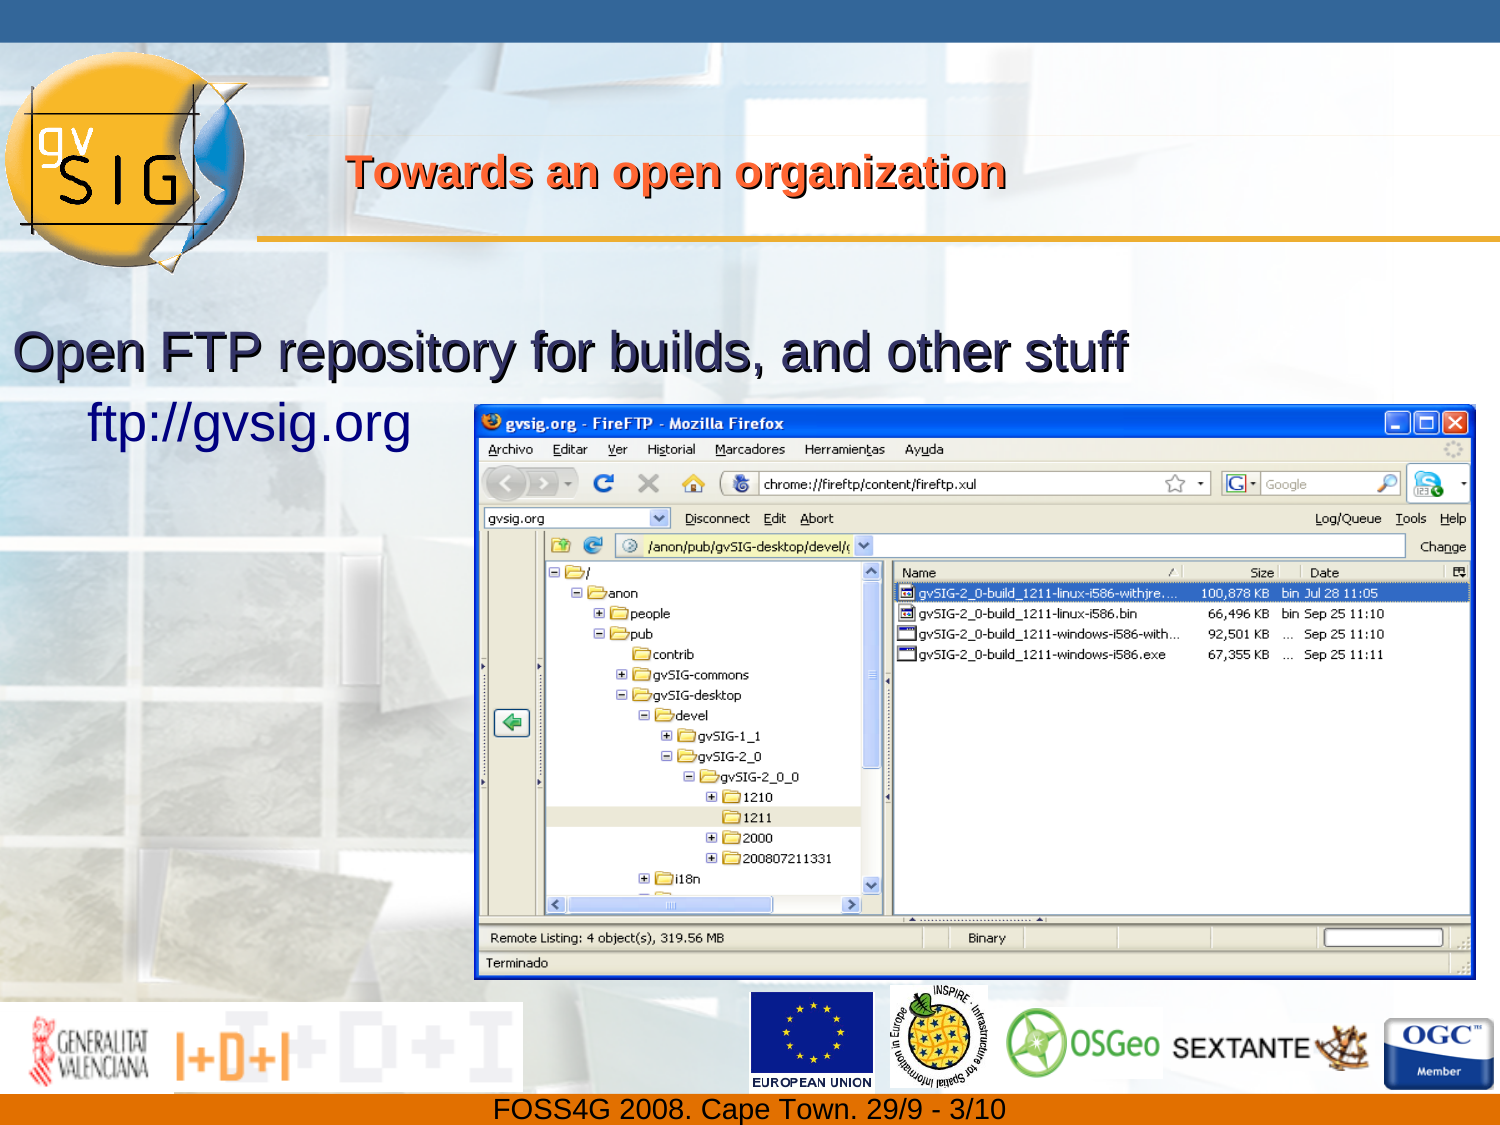

Towards an open organization
# Open FTP repository for builds, and other stuff
ftp://gvsig.org